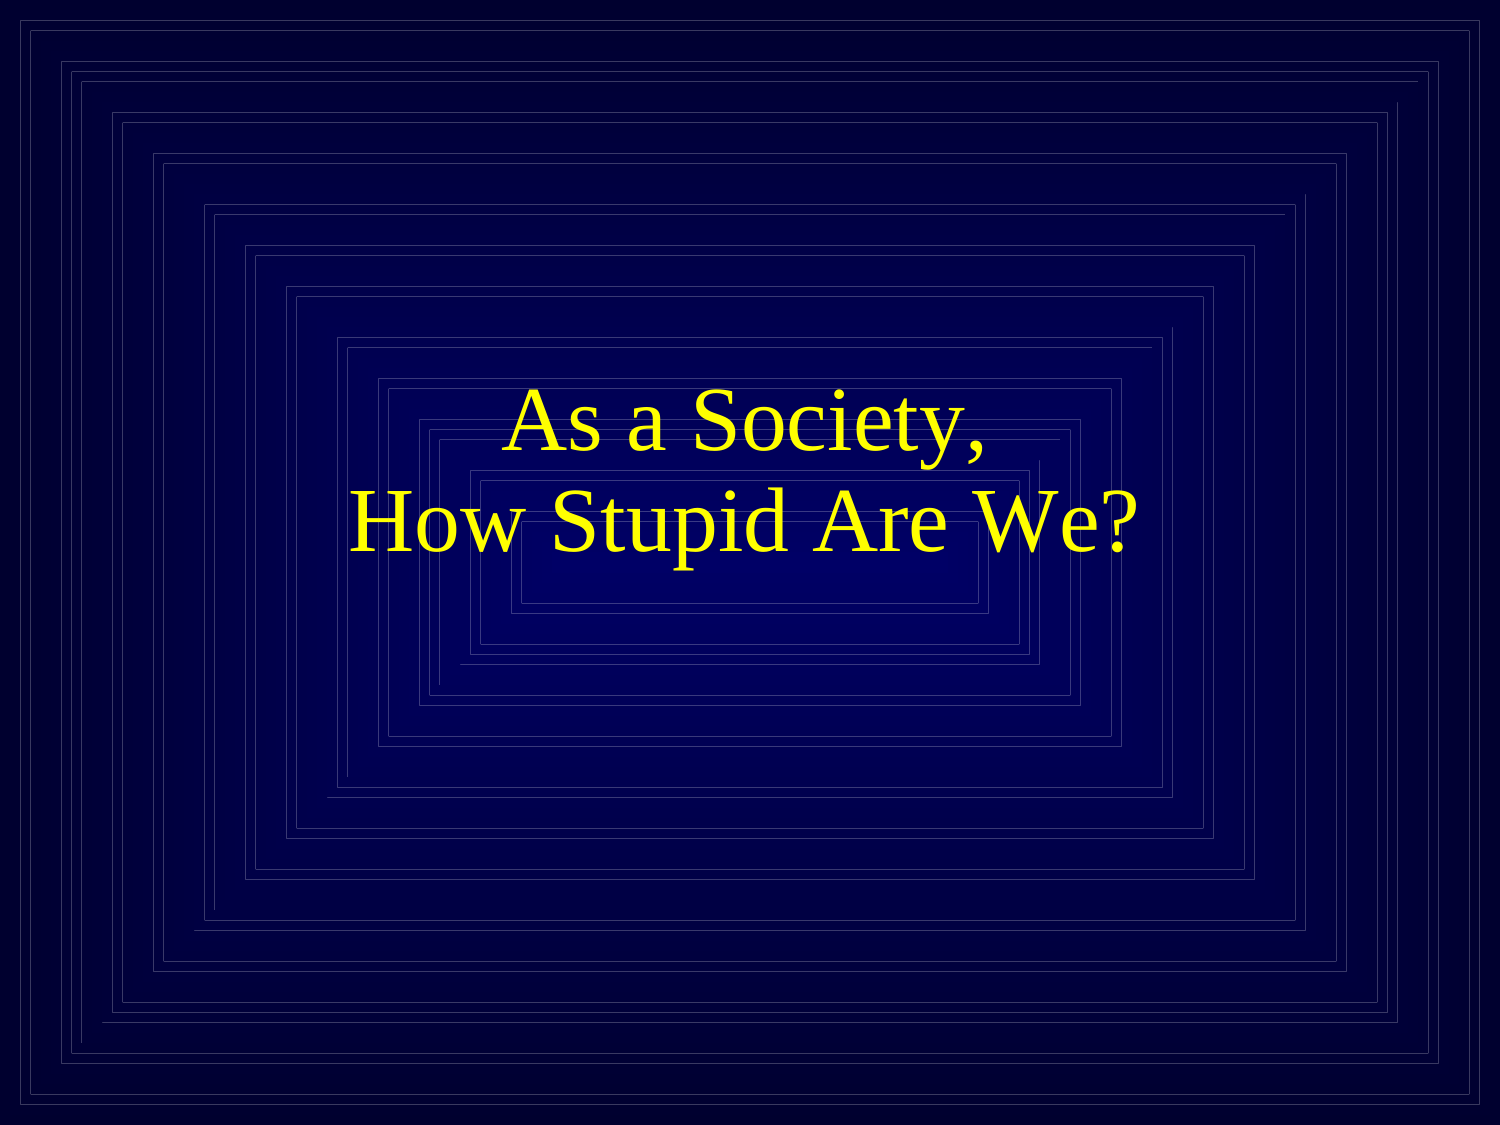

# As a Society, How Stupid Are We?